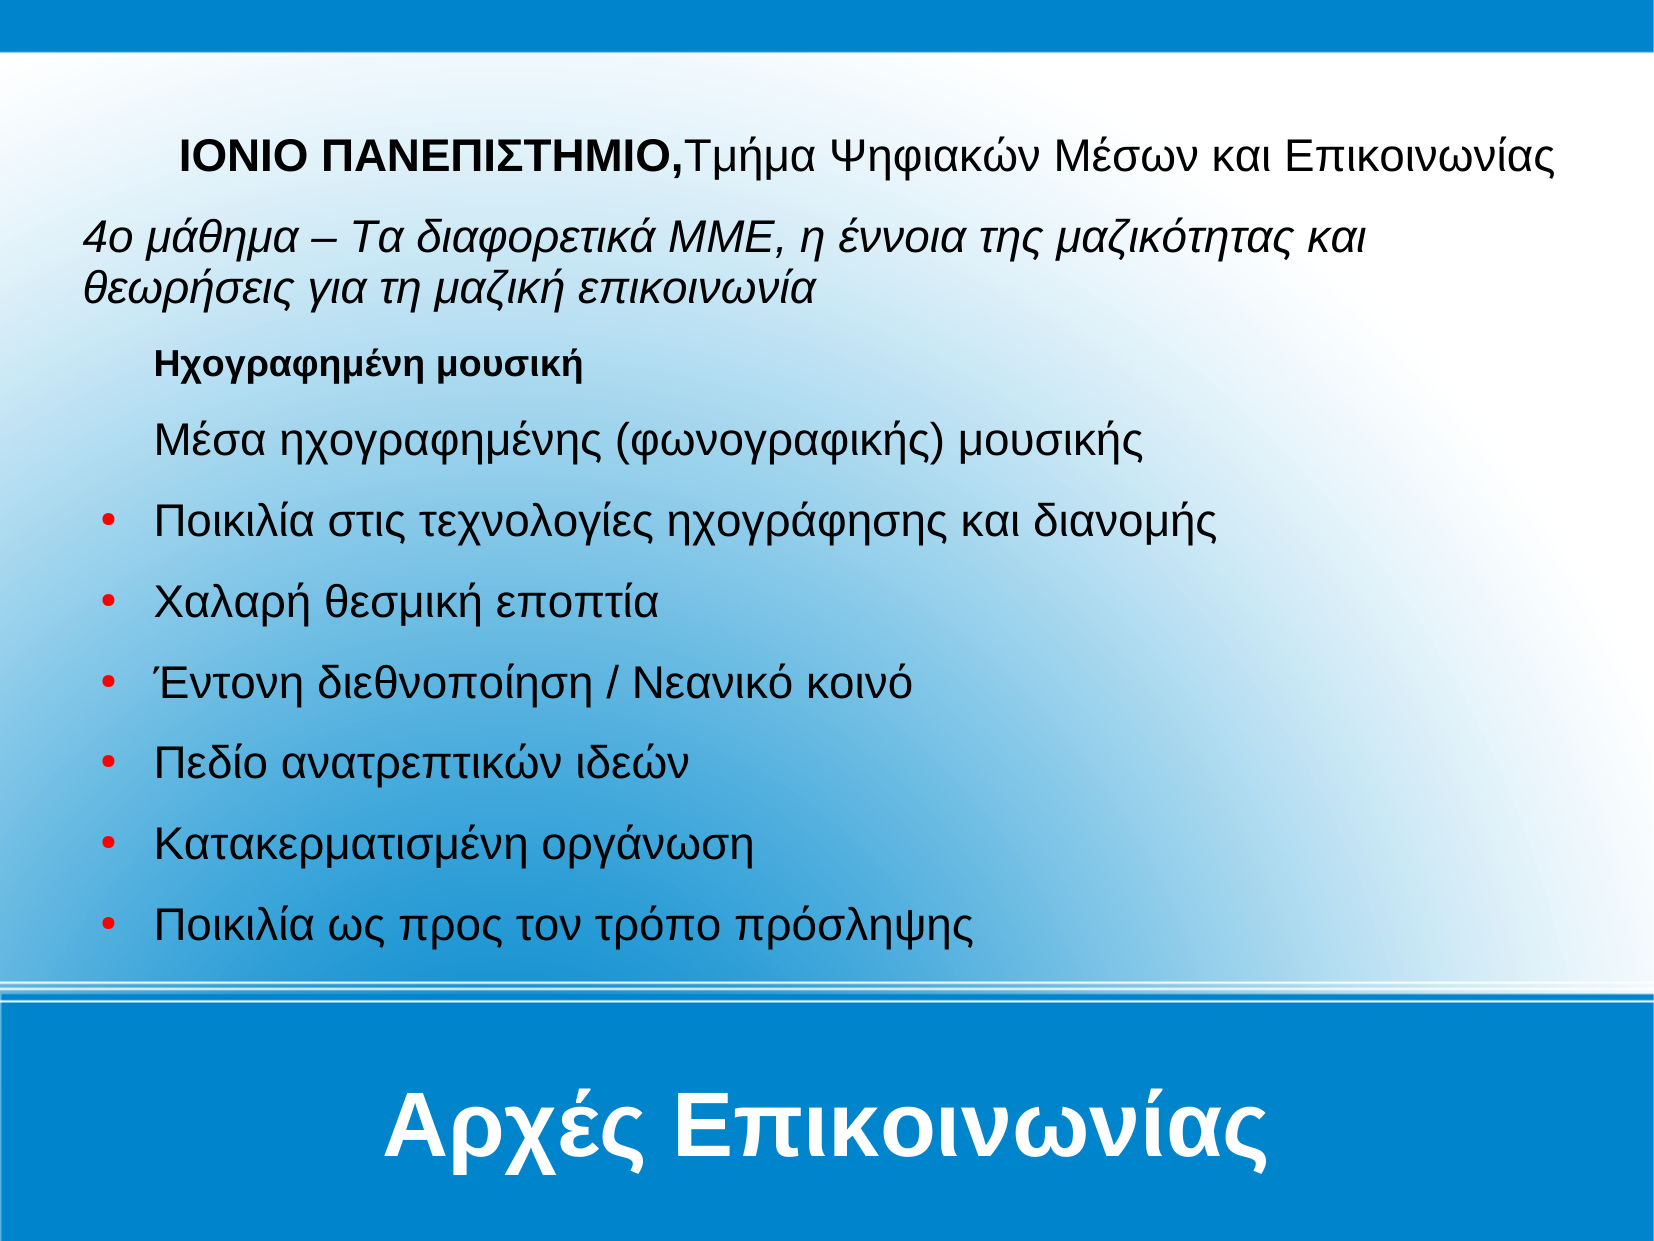

ΙΟΝΙΟ ΠΑΝΕΠΙΣΤΗΜΙΟ,Τμήμα Ψηφιακών Μέσων και Επικοινωνίας
4ο μάθημα – Τα διαφορετικά ΜΜΕ, η έννοια της μαζικότητας και θεωρήσεις για τη μαζική επικοινωνία
Ηχογραφημένη μουσική
Μέσα ηχογραφημένης (φωνογραφικής) μουσικής
Ποικιλία στις τεχνολογίες ηχογράφησης και διανομής
Χαλαρή θεσμική εποπτία
Έντονη διεθνοποίηση / Νεανικό κοινό
Πεδίο ανατρεπτικών ιδεών
Κατακερματισμένη οργάνωση
Ποικιλία ως προς τον τρόπο πρόσληψης
# Αρχές Επικοινωνίας